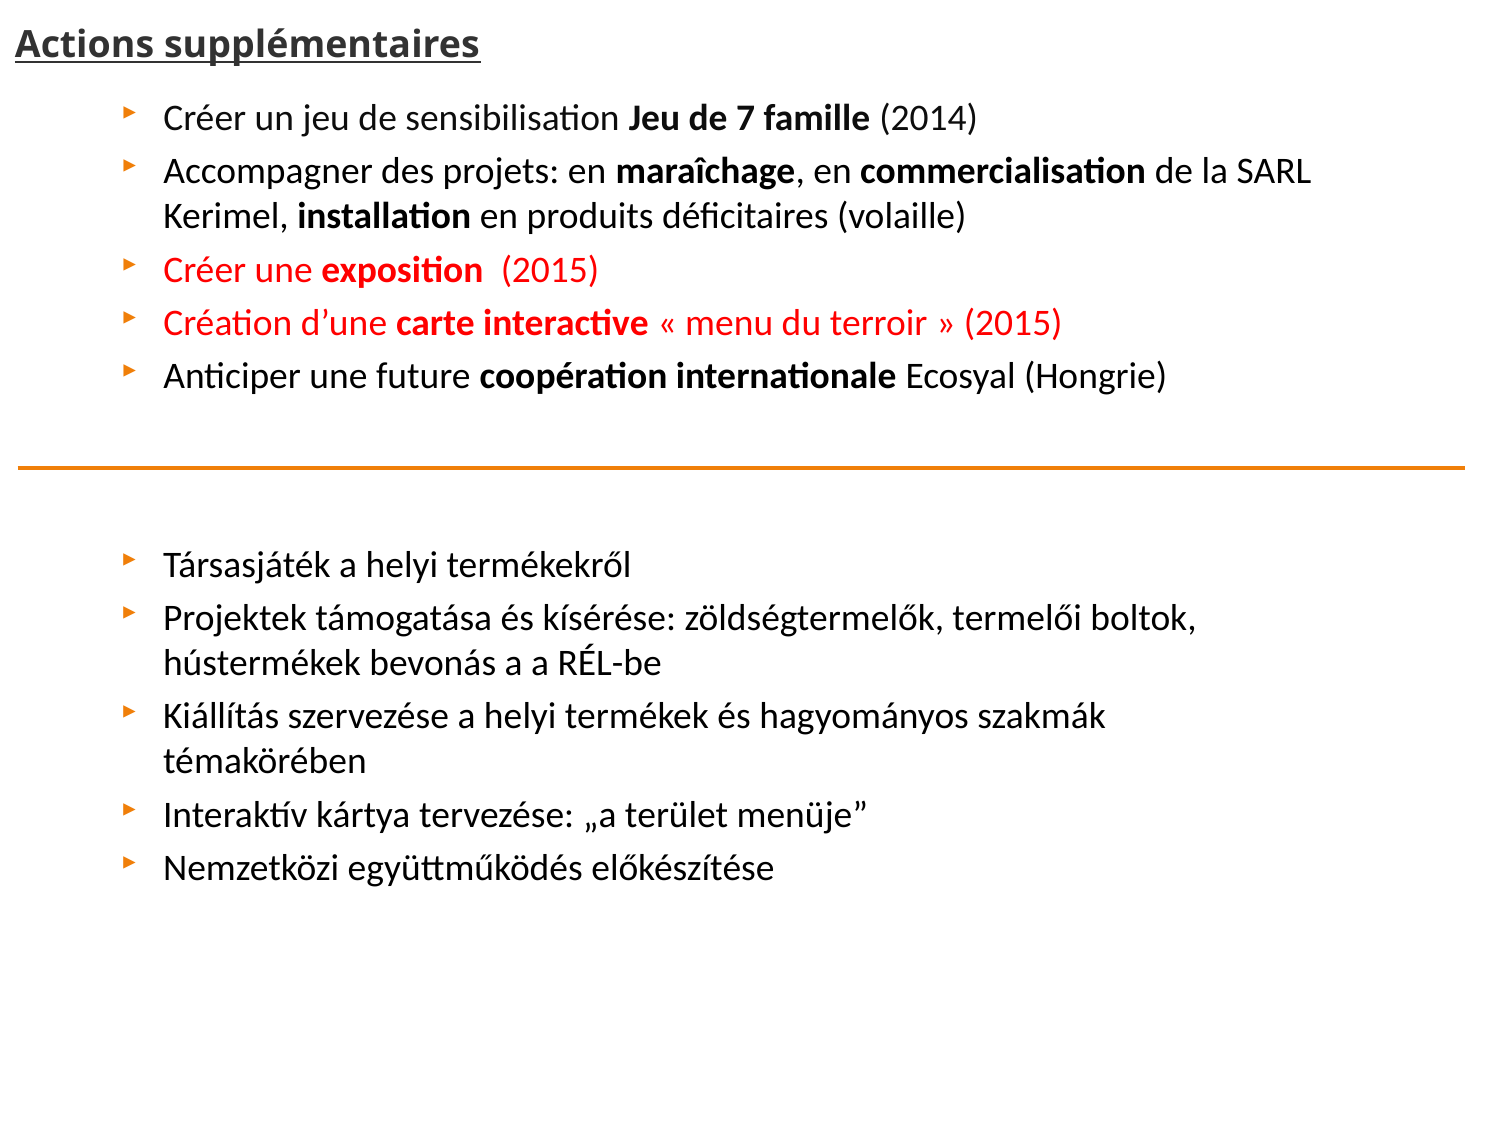

Actions supplémentaires
Créer un jeu de sensibilisation Jeu de 7 famille (2014)
Accompagner des projets: en maraîchage, en commercialisation de la SARL Kerimel, installation en produits déficitaires (volaille)
Créer une exposition (2015)
Création d’une carte interactive « menu du terroir » (2015)
Anticiper une future coopération internationale Ecosyal (Hongrie)
Társasjáték a helyi termékekről
Projektek támogatása és kísérése: zöldségtermelők, termelői boltok, hústermékek bevonás a a RÉL-be
Kiállítás szervezése a helyi termékek és hagyományos szakmák témakörében
Interaktív kártya tervezése: „a terület menüje”
Nemzetközi együttműködés előkészítése